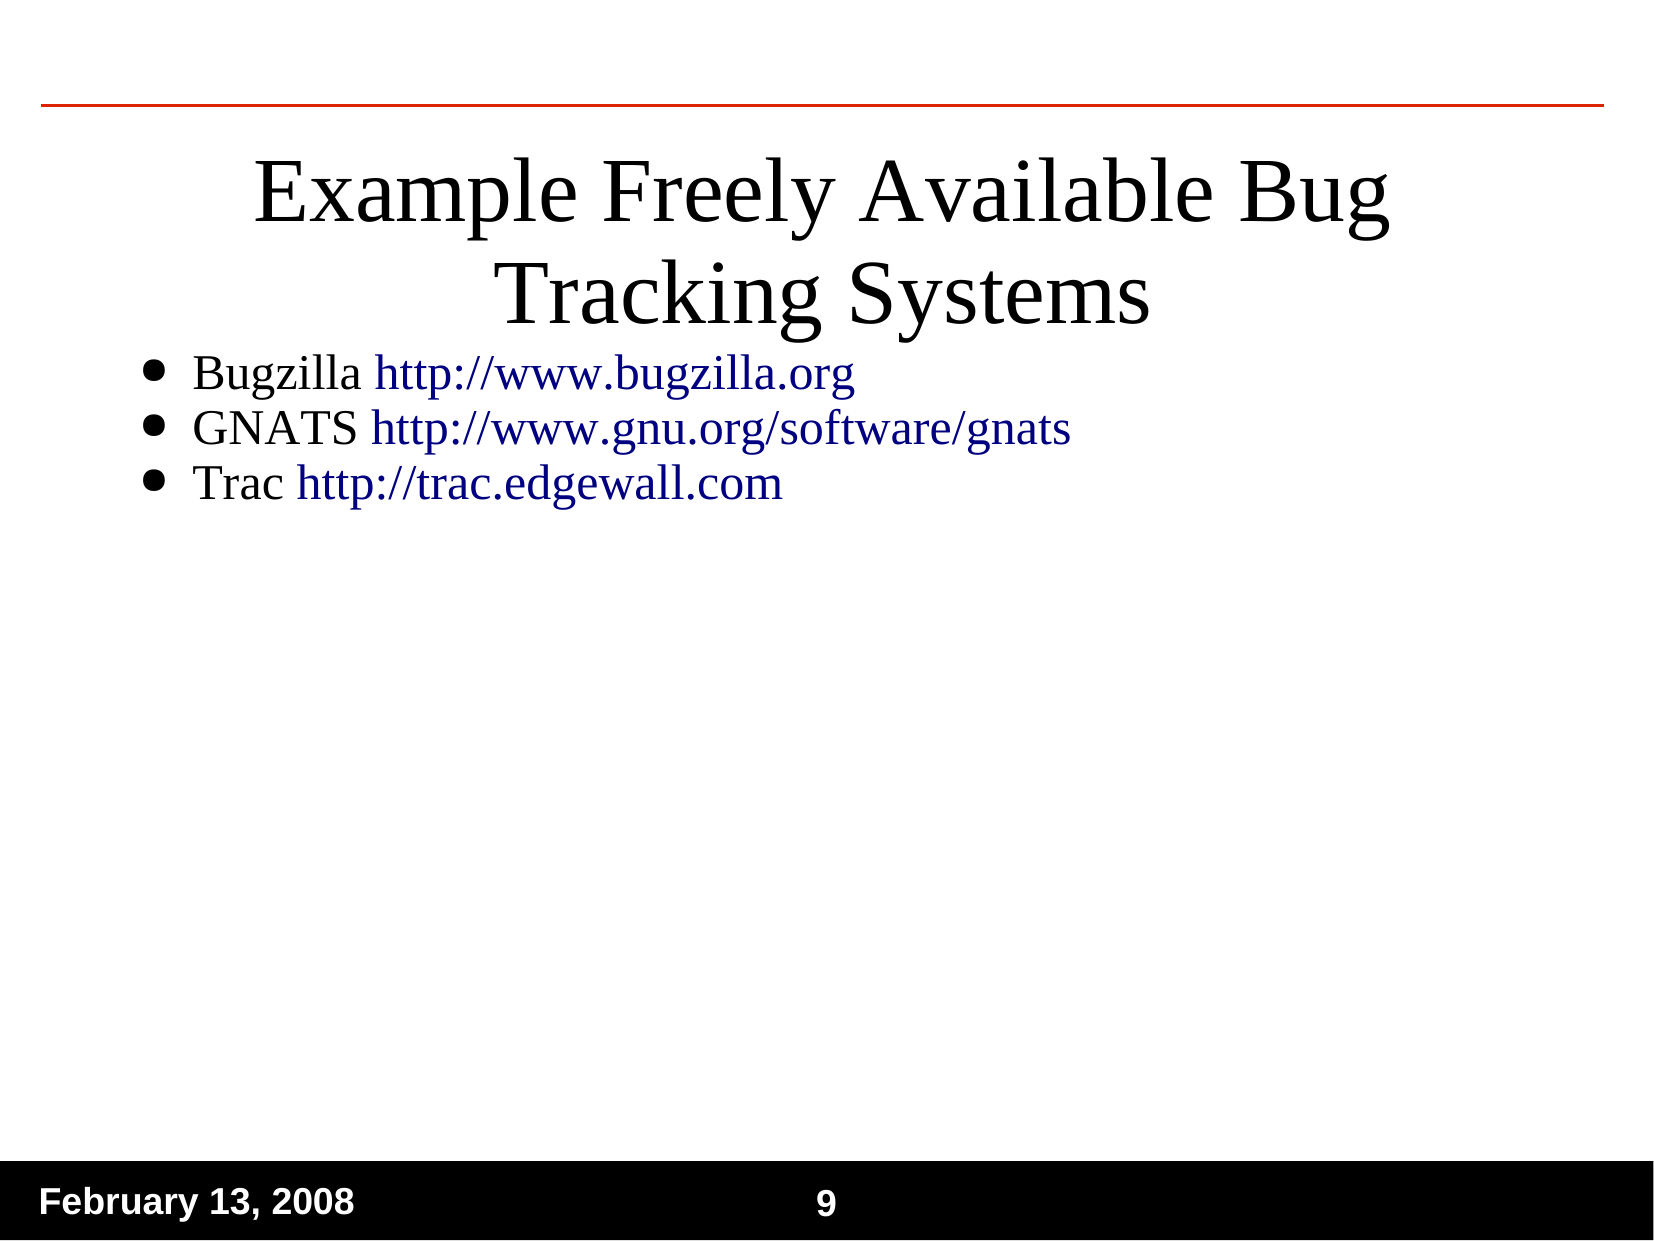

# Example Freely Available Bug Tracking Systems
Bugzilla http://www.bugzilla.org
GNATS http://www.gnu.org/software/gnats
Trac http://trac.edgewall.com